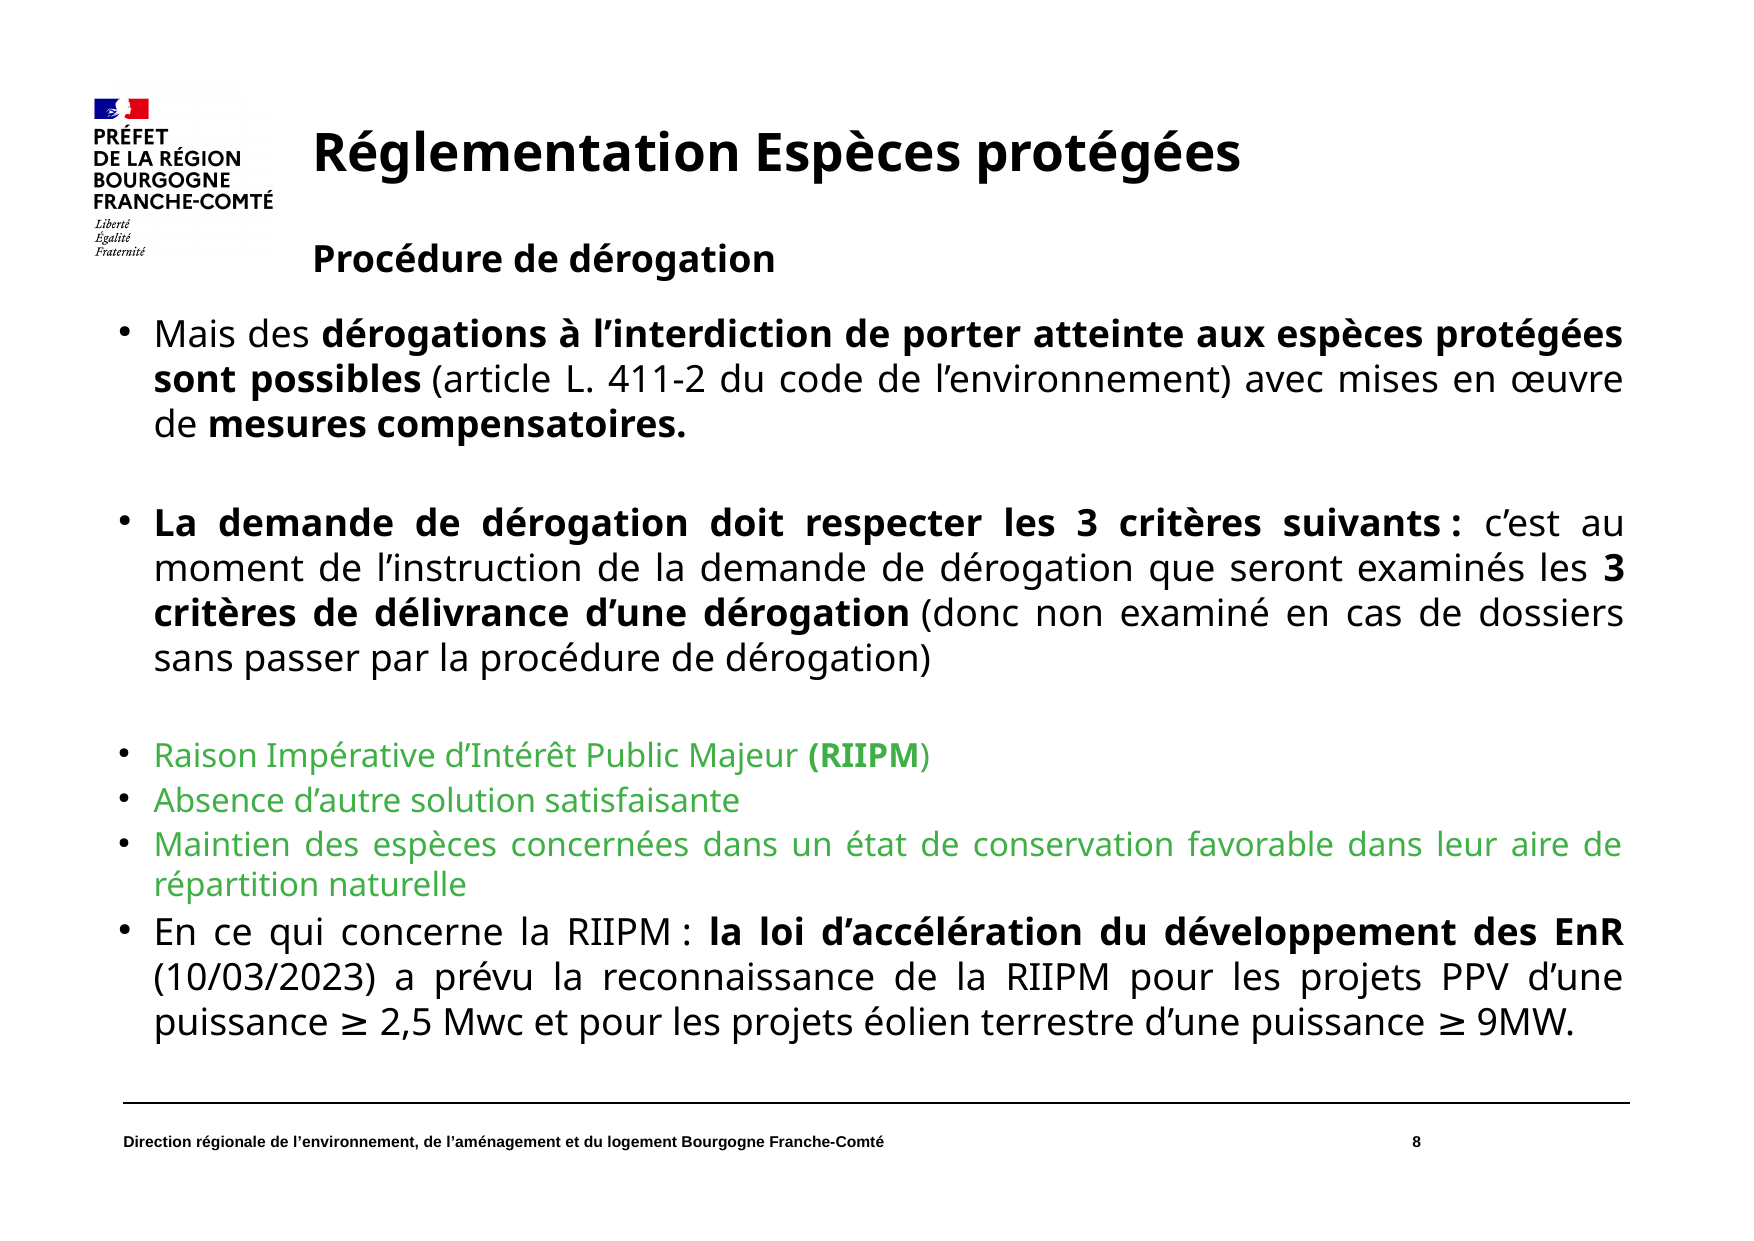

# Réglementation Espèces protégées Procédure de dérogation
Mais des dérogations à l’interdiction de porter atteinte aux espèces protégées sont possibles (article L. 411-2 du code de l’environnement) avec mises en œuvre de mesures compensatoires.
La demande de dérogation doit respecter les 3 critères suivants : c’est au moment de l’instruction de la demande de dérogation que seront examinés les 3 critères de délivrance d’une dérogation (donc non examiné en cas de dossiers sans passer par la procédure de dérogation)
Raison Impérative d’Intérêt Public Majeur (RIIPM)
Absence d’autre solution satisfaisante
Maintien des espèces concernées dans un état de conservation favorable dans leur aire de répartition naturelle
En ce qui concerne la RIIPM : la loi d’accélération du développement des EnR (10/03/2023) a prévu la reconnaissance de la RIIPM pour les projets PPV d’une puissance ≥ 2,5 Mwc et pour les projets éolien terrestre d’une puissance ≥ 9MW.
Direction régionale de l’environnement, de l’aménagement et du logement Auvergne-Rhône-Alpes
8